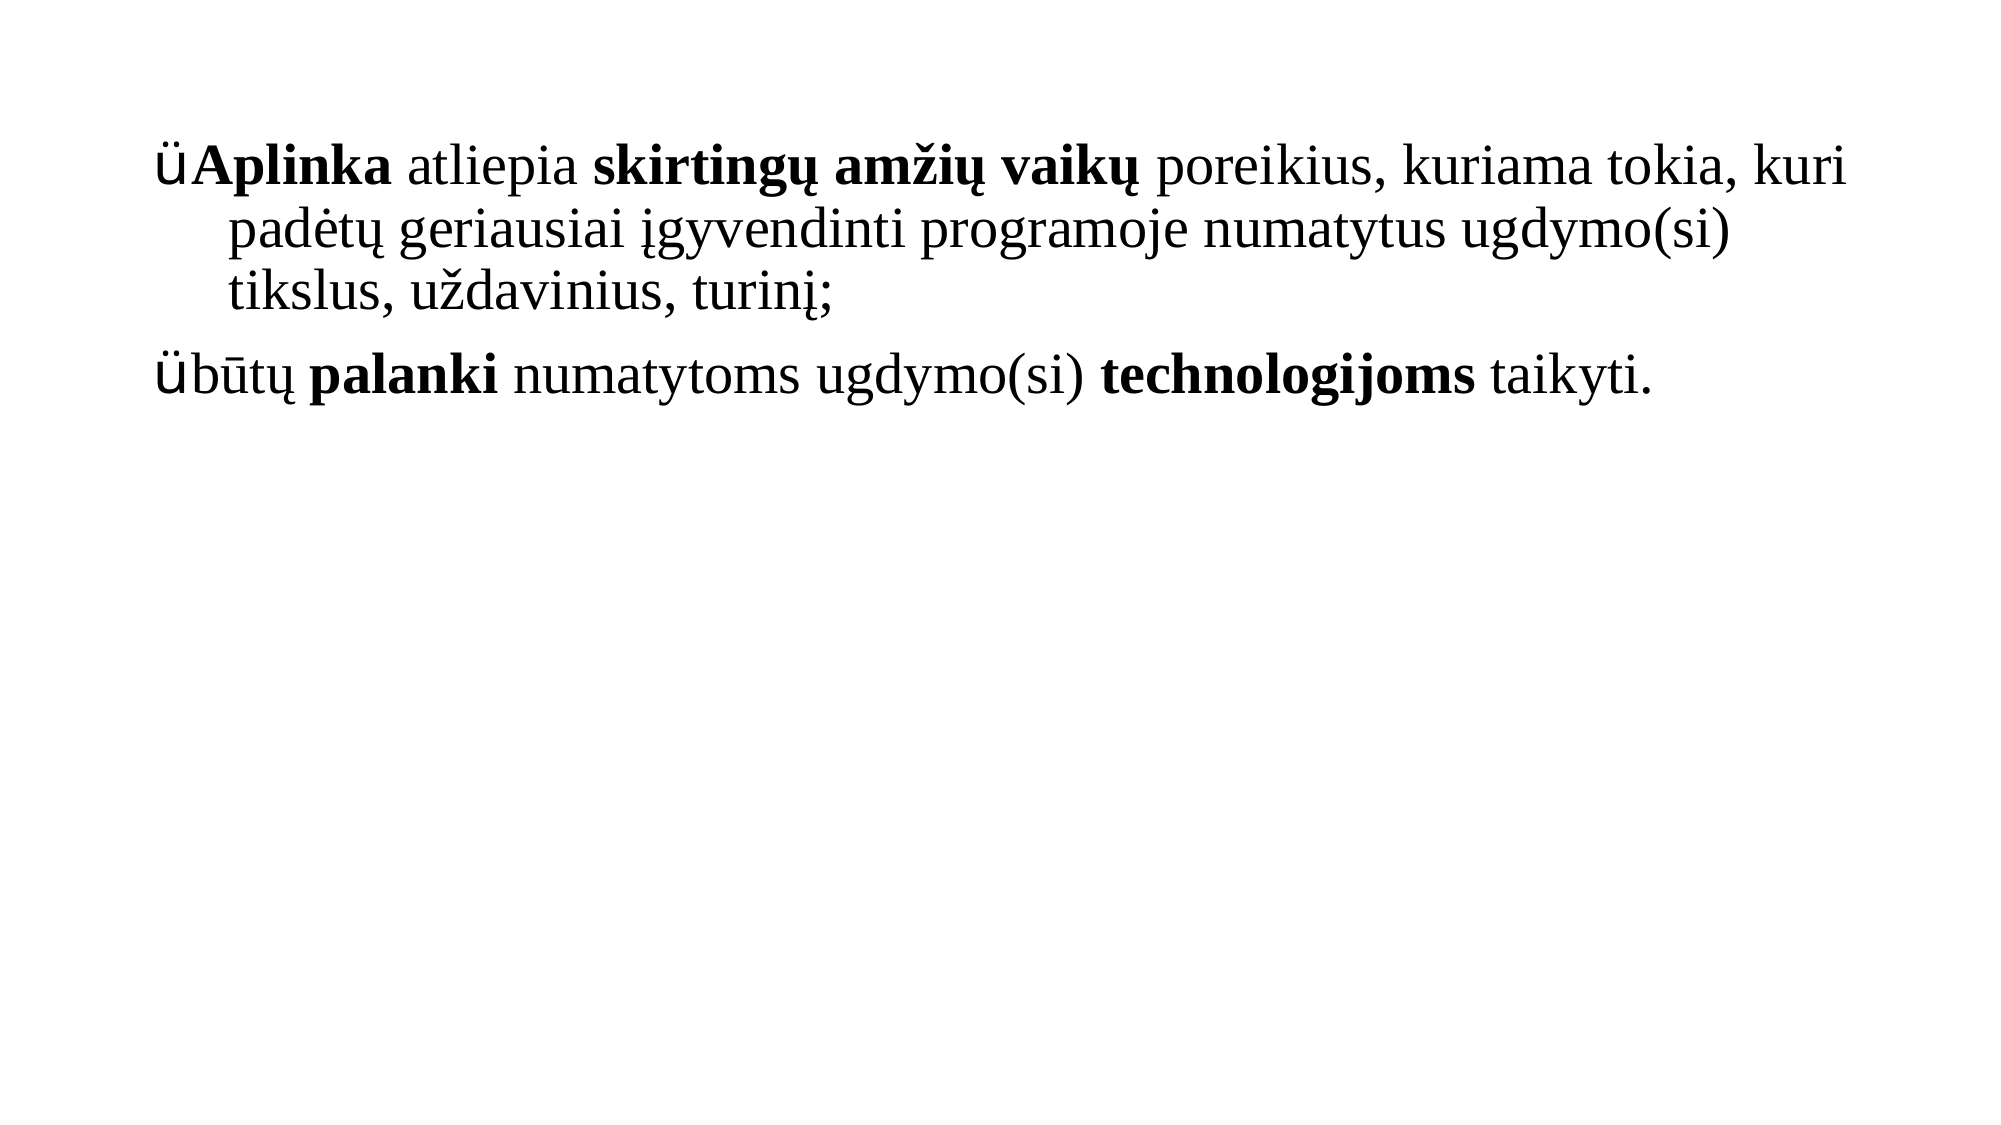

# Aplinka atliepia skirtingų amžių vaikų poreikius, kuriama tokia, kuri padėtų geriausiai įgyvendinti programoje numatytus ugdymo(si) tikslus, uždavinius, turinį;
būtų palanki numatytoms ugdymo(si) technologijoms taikyti.